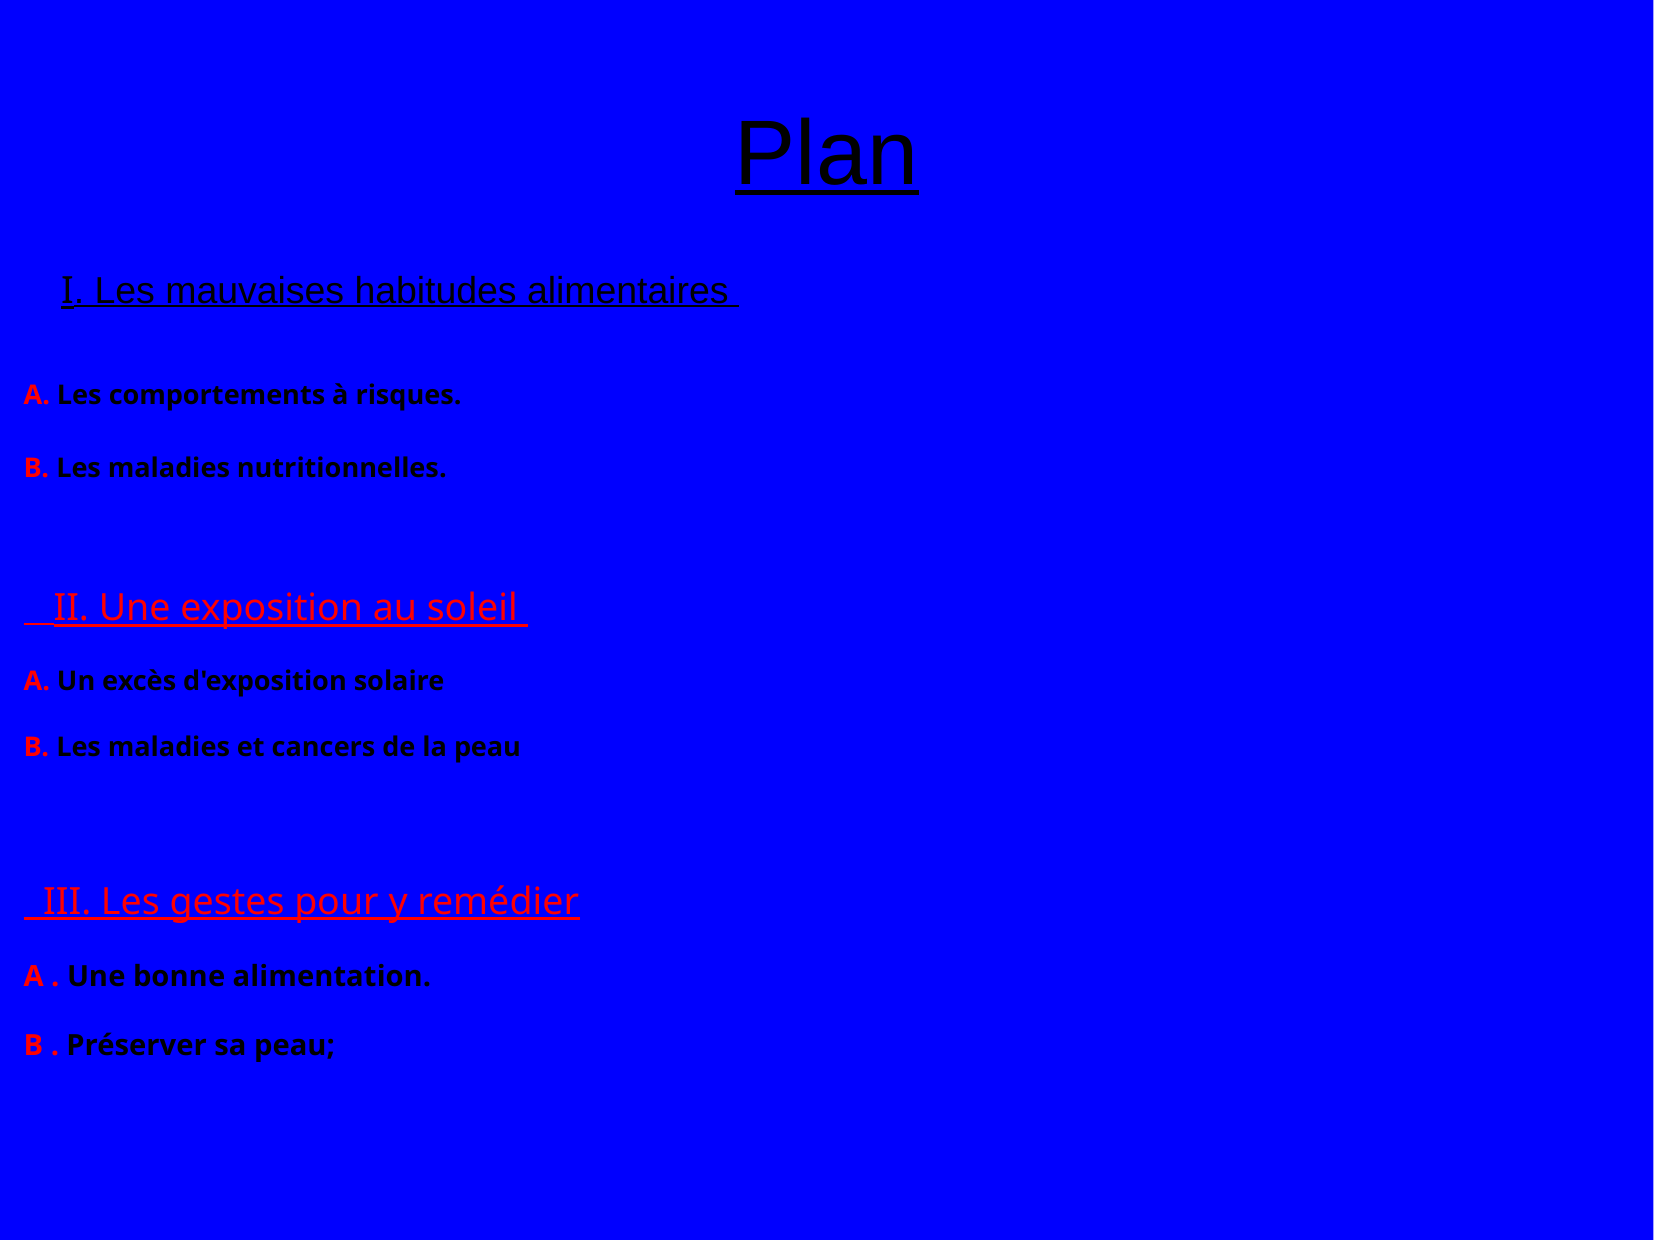

# Plan
I. Les mauvaises habitudes alimentaires
A. Les comportements à risques.
B. Les maladies nutritionnelles.
 II. Une exposition au soleil
A. Un excès d'exposition solaire
B. Les maladies et cancers de la peau
 III. Les gestes pour y remédier
A . Une bonne alimentation.
B . Préserver sa peau;